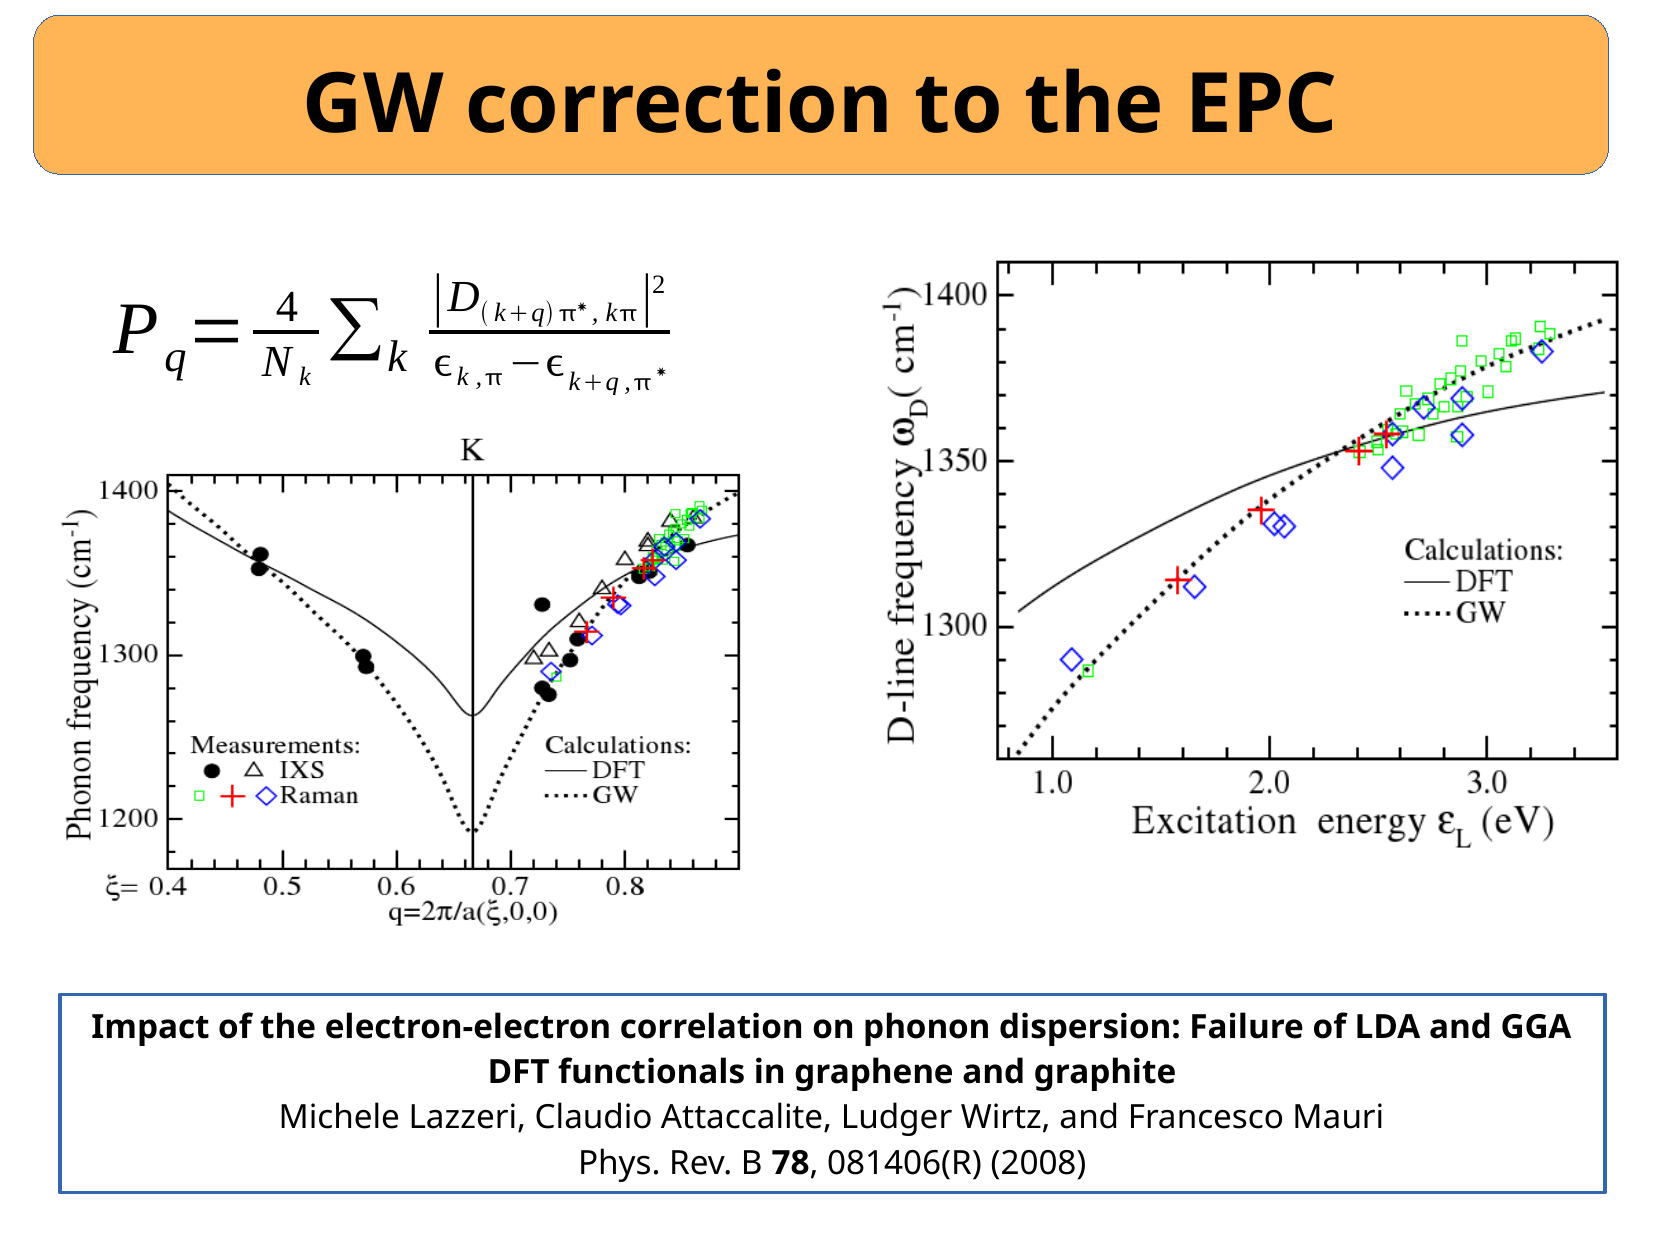

# GW correction to the EPC
Impact of the electron-electron correlation on phonon dispersion: Failure of LDA and GGA DFT functionals in graphene and graphite
Michele Lazzeri, Claudio Attaccalite, Ludger Wirtz, and Francesco Mauri
Phys. Rev. B 78, 081406(R) (2008)